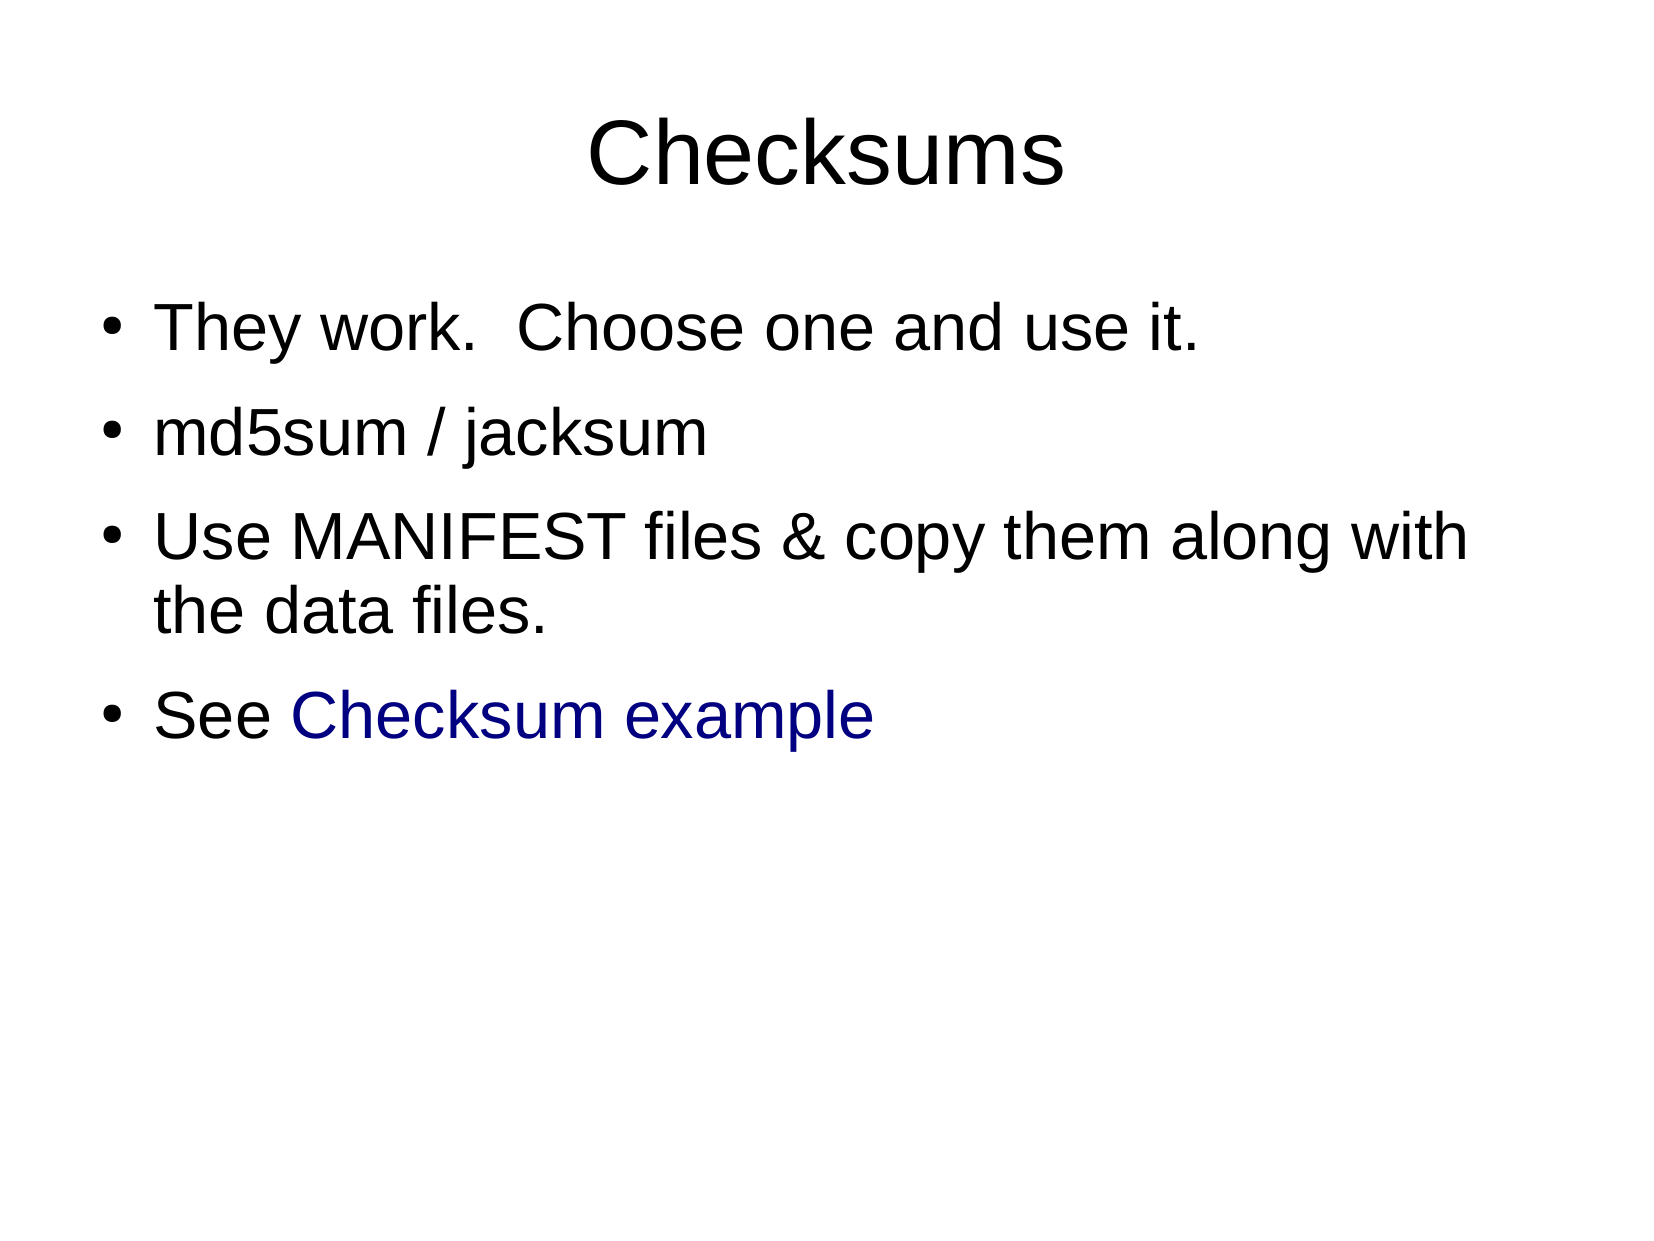

# Checksums
They work. Choose one and use it.
md5sum / jacksum
Use MANIFEST files & copy them along with the data files.
See Checksum example